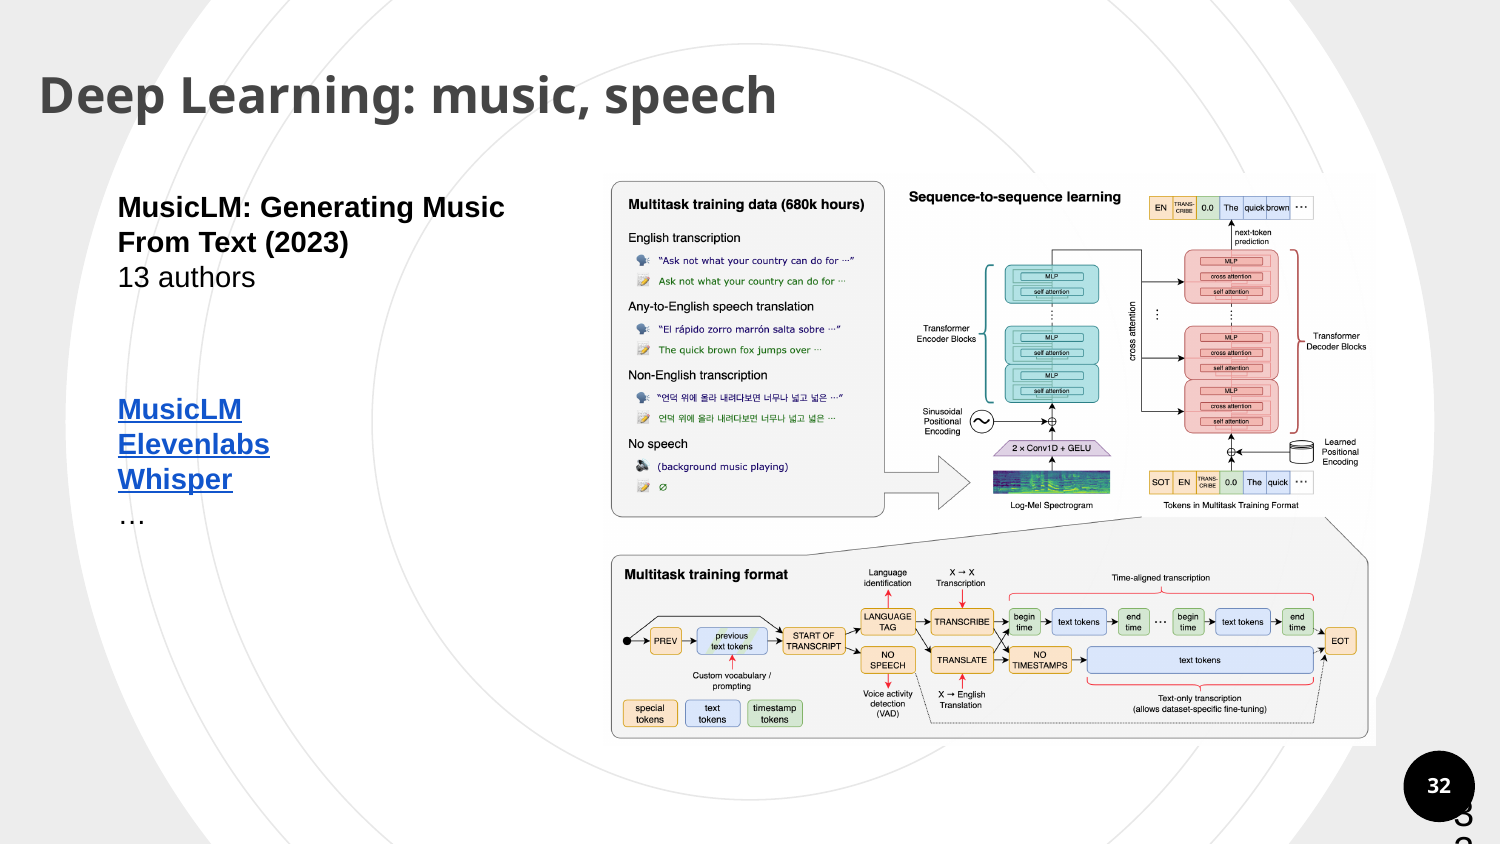

Deep Learning: music, speech
MusicLM: Generating Music From Text (2023)
13 authors
MusicLM
Elevenlabs
Whisper
…